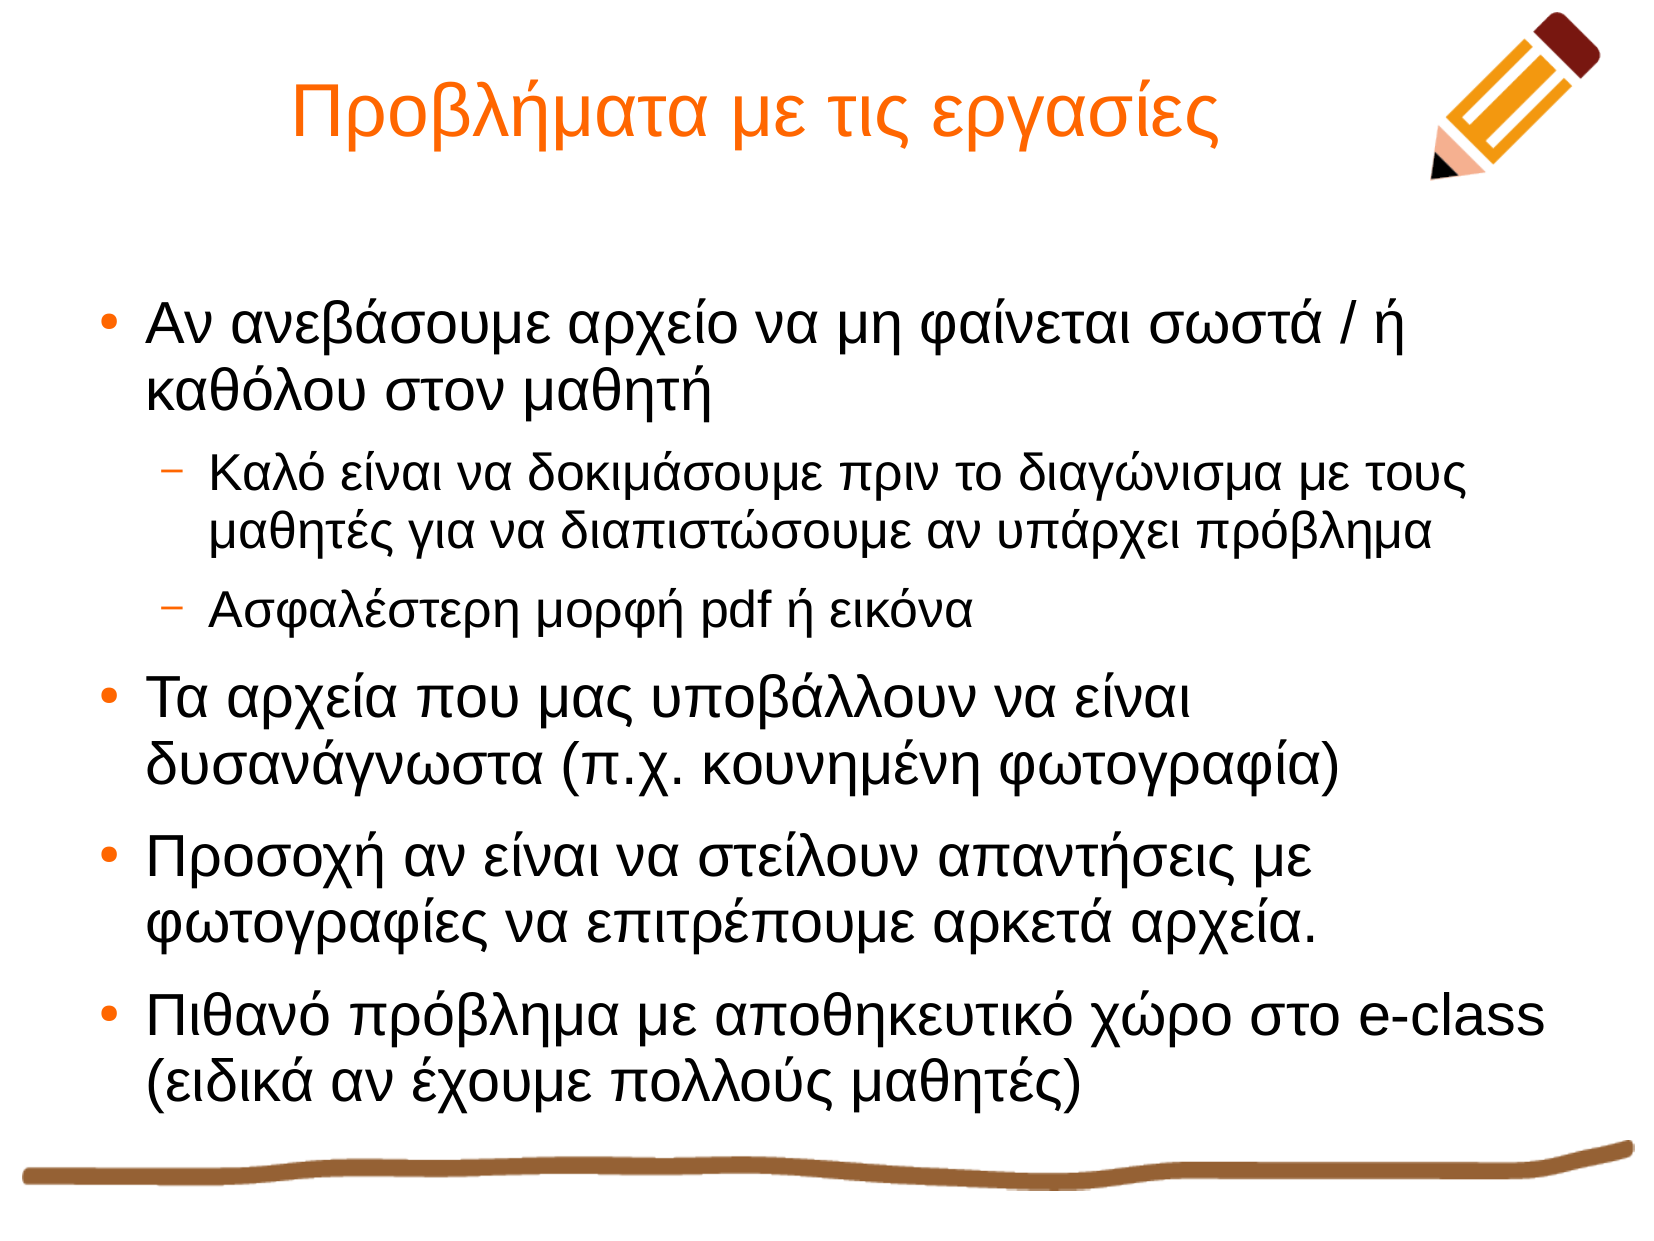

# Προβλήματα με τις εργασίες
Αν ανεβάσουμε αρχείο να μη φαίνεται σωστά / ή καθόλου στον μαθητή
Καλό είναι να δοκιμάσουμε πριν το διαγώνισμα με τους μαθητές για να διαπιστώσουμε αν υπάρχει πρόβλημα
Ασφαλέστερη μορφή pdf ή εικόνα
Τα αρχεία που μας υποβάλλουν να είναι δυσανάγνωστα (π.χ. κουνημένη φωτογραφία)
Προσοχή αν είναι να στείλουν απαντήσεις με φωτογραφίες να επιτρέπουμε αρκετά αρχεία.
Πιθανό πρόβλημα με αποθηκευτικό χώρο στο e-class (ειδικά αν έχουμε πολλούς μαθητές)